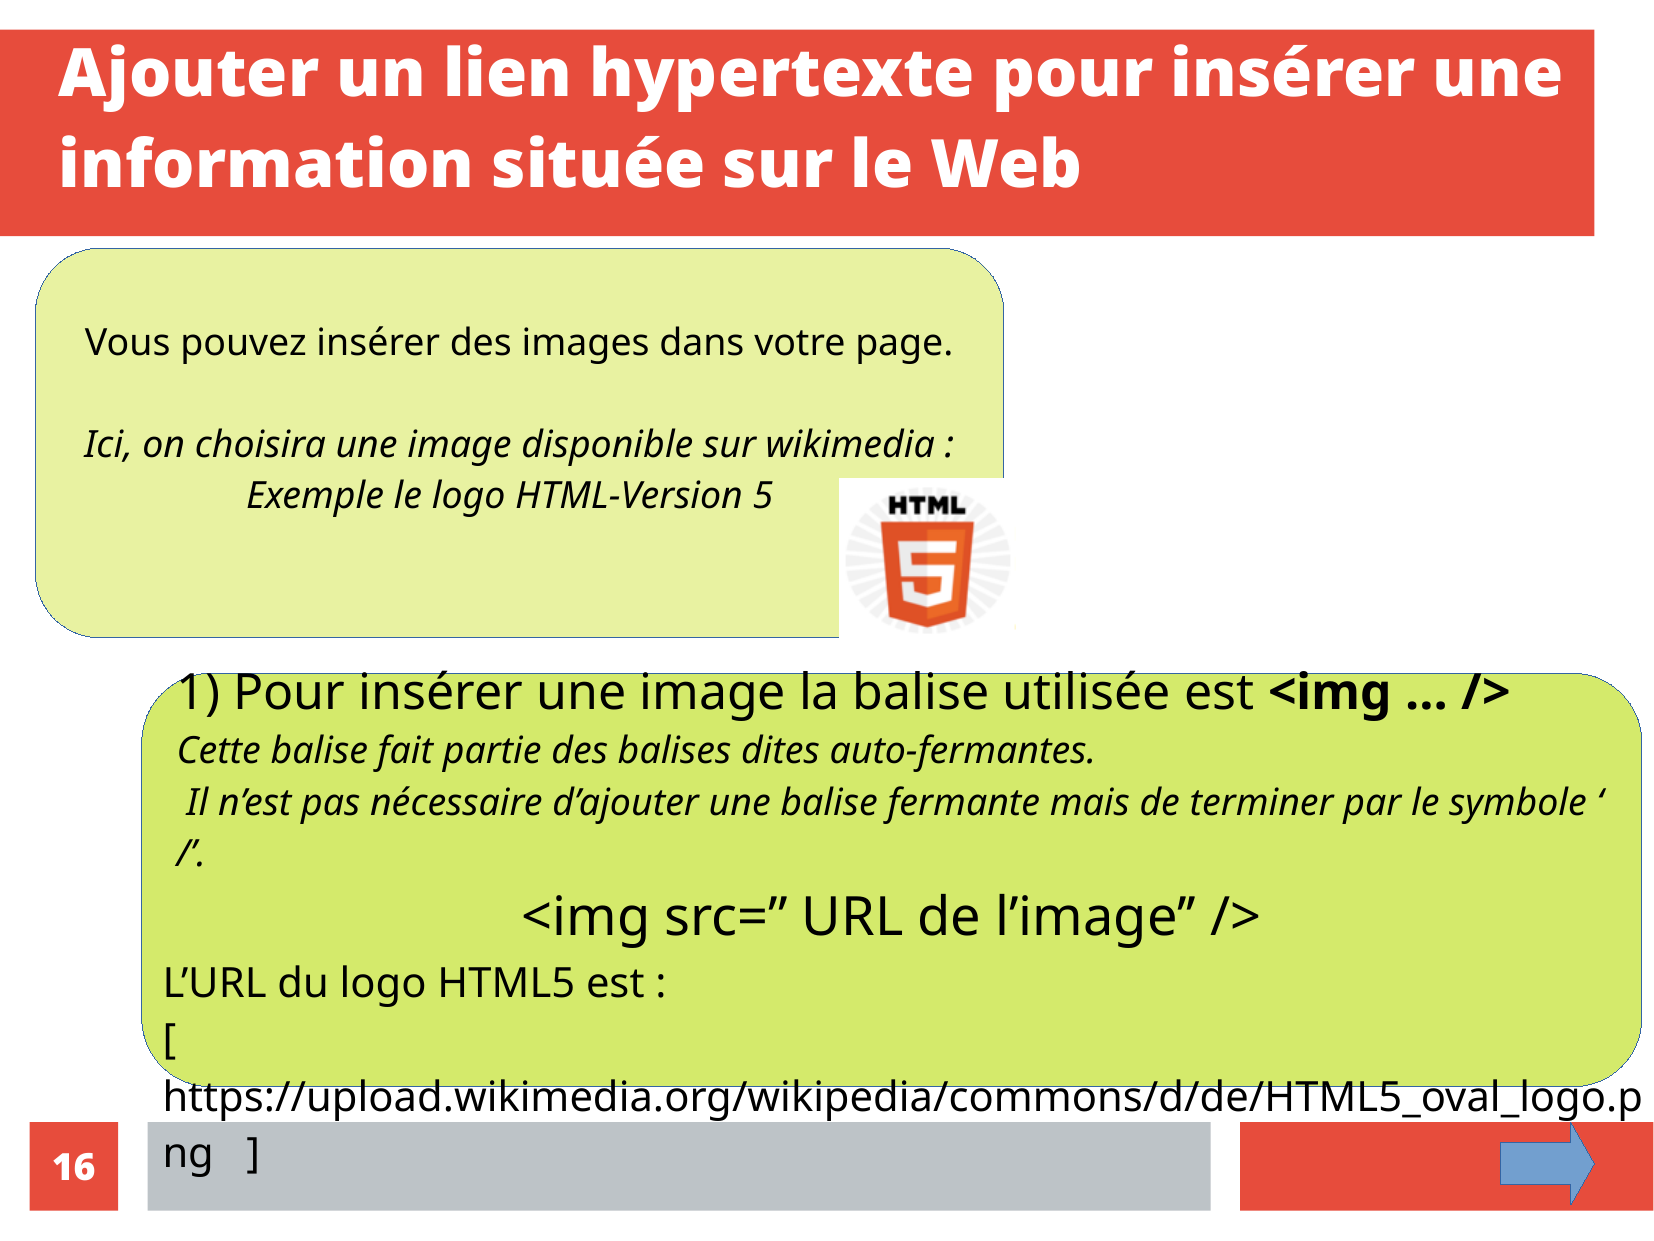

# Ajouter un lien hypertexte pour insérer une information située sur le Web
Vous pouvez insérer des images dans votre page.
Ici, on choisira une image disponible sur wikimedia :
Exemple le logo HTML-Version 5
1) Pour insérer une image la balise utilisée est <img … />
Cette balise fait partie des balises dites auto-fermantes.
 Il n’est pas nécessaire d’ajouter une balise fermante mais de terminer par le symbole ‘ /’.
<img src=’’ URL de l’image’’ />
L’URL du logo HTML5 est :
[ https://upload.wikimedia.org/wikipedia/commons/d/de/HTML5_oval_logo.png ]
16